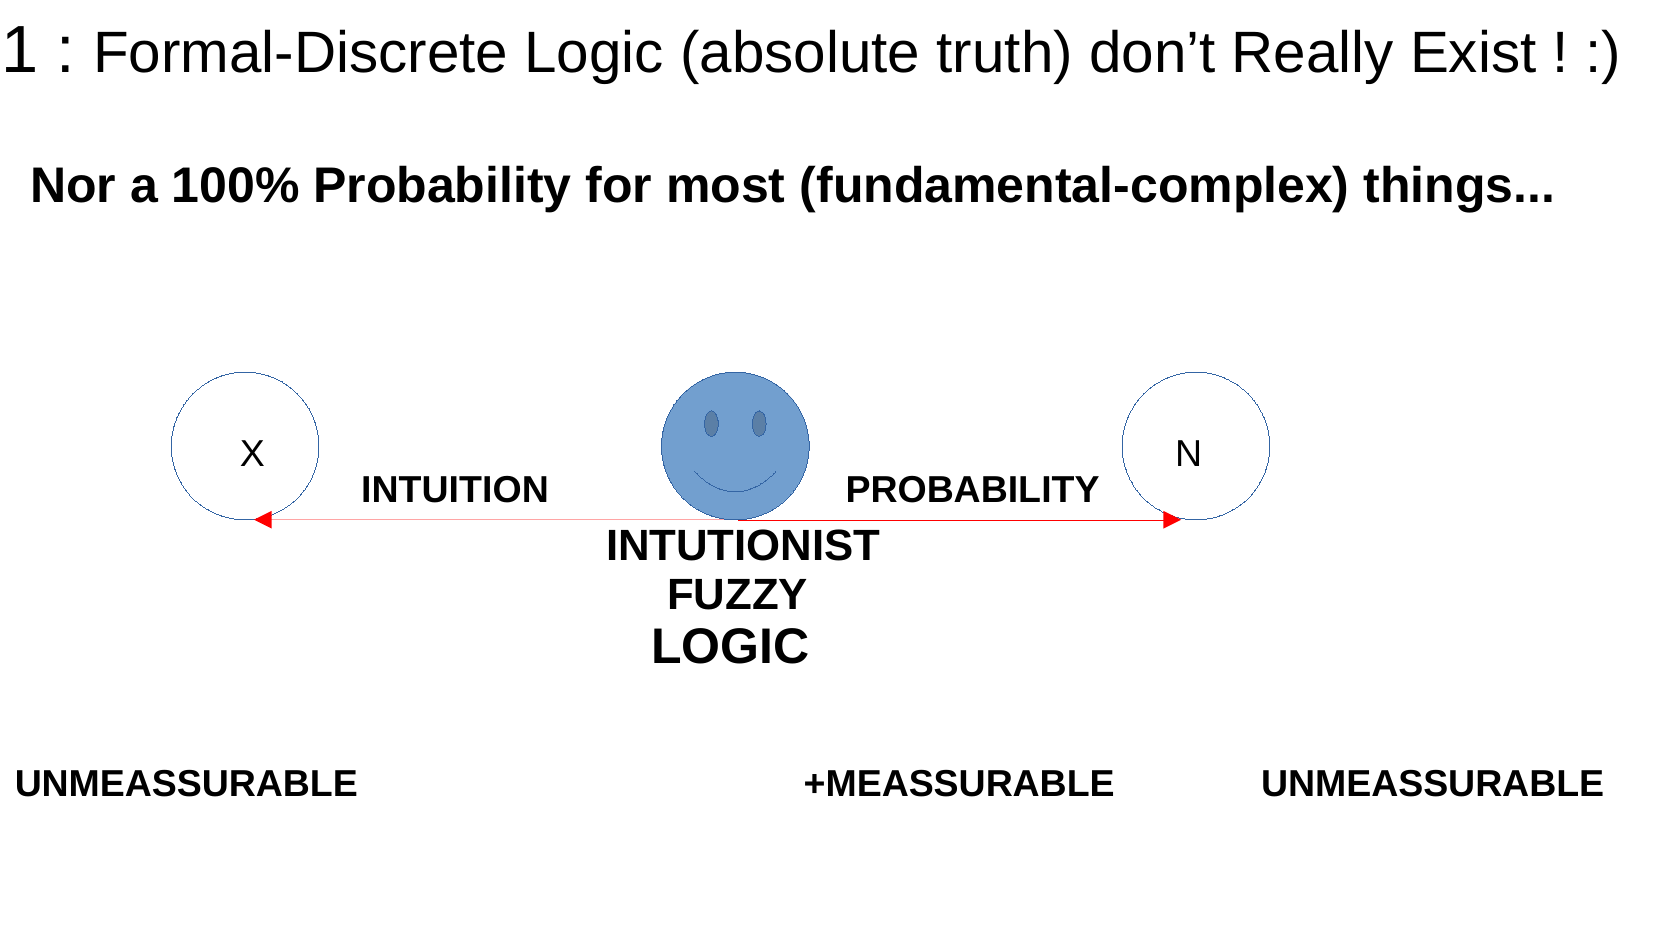

# 1 : Formal-Discrete Logic (absolute truth) don’t Really Exist ! :) Nor a 100% Probability for most (fundamental-complex) things...
 X N
 PROBABILITY
 +MEASSURABLE UNMEASSURABLE
 INTUITION
UNMEASSURABLE
 INTUTIONIST
 FUZZY
 LOGIC